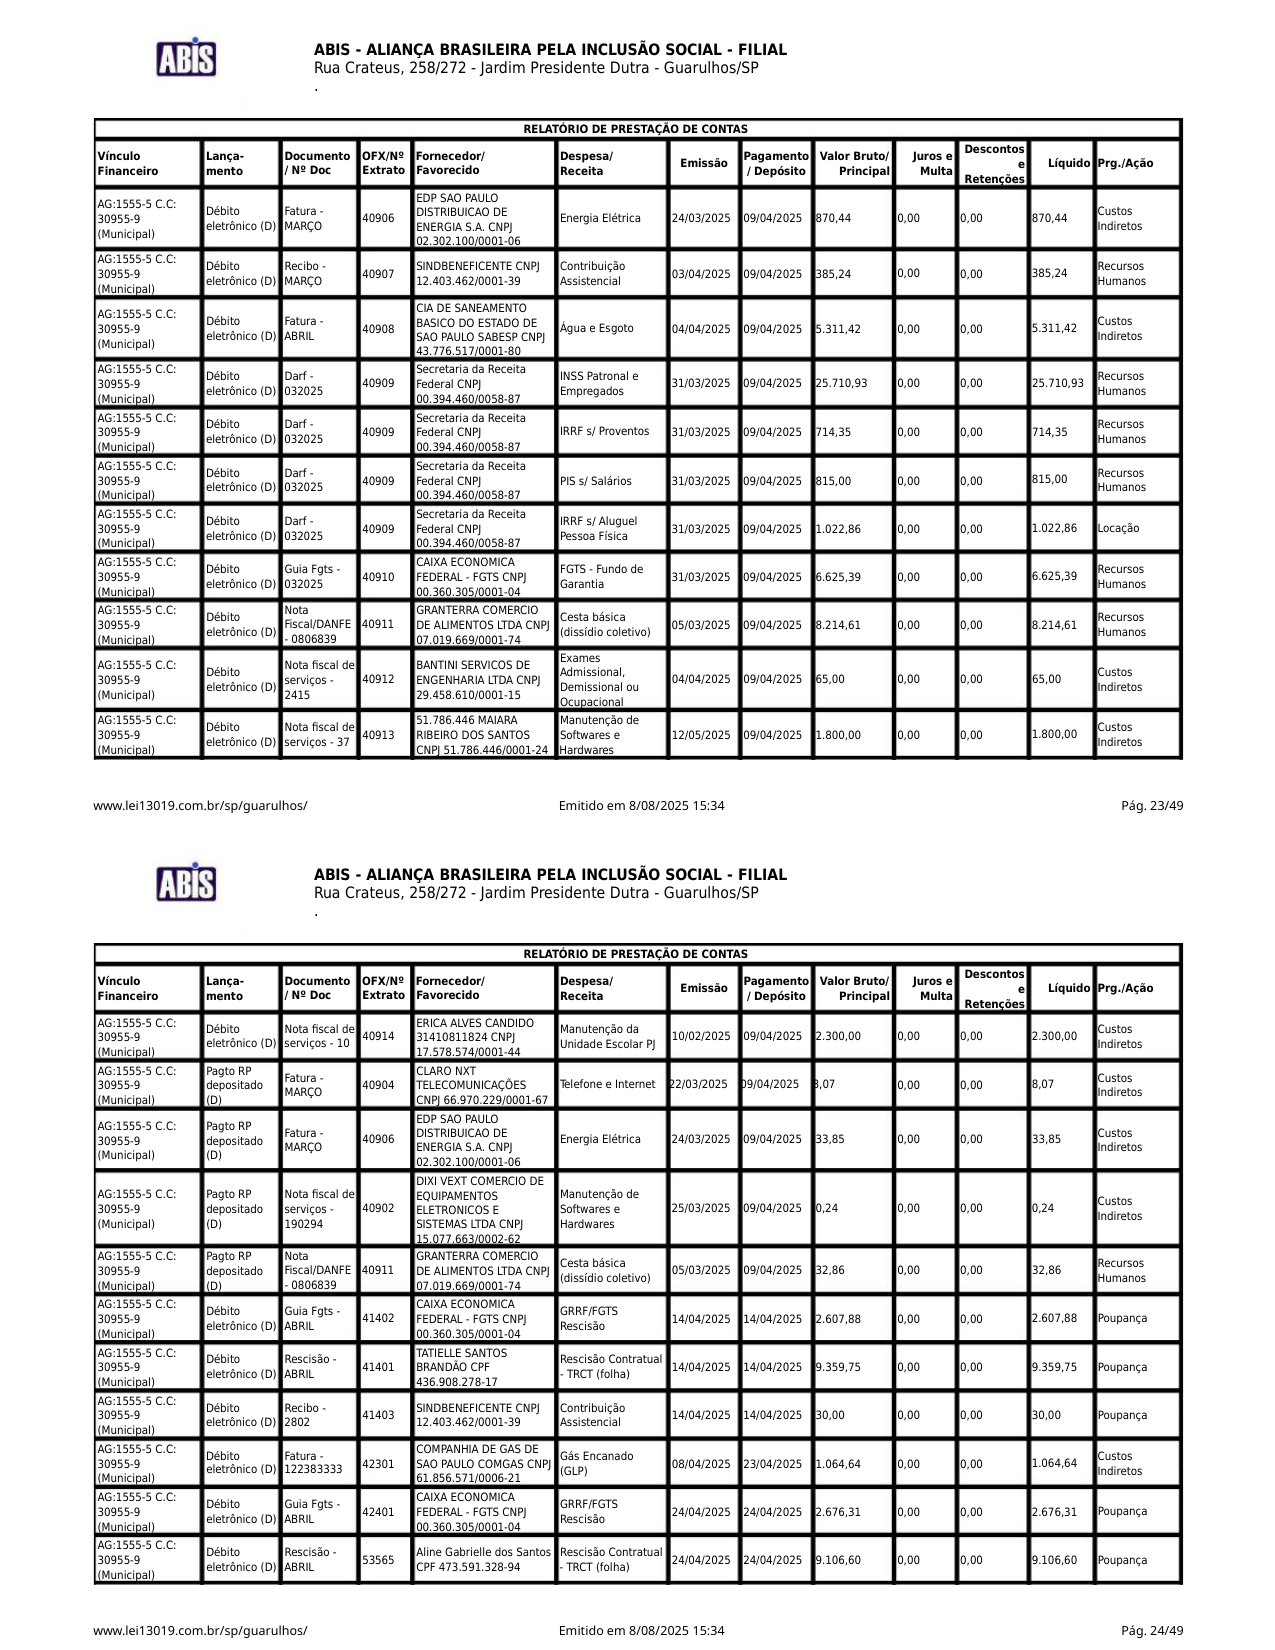

ABIS - ALIANÇA BRASILEIRA PELA INCLUSÃO SOCIAL - FILIAL
Rua Crateus, 258/272 - Jardim Presidente Dutra - Guarulhos/SP
.
RELATÓRIO DE PRESTAÇÃO DE CONTAS
Descontos
e
Retenções
Vínculo
Financeiro
Lança-
mento
Documento OFX/Nº Fornecedor/
Despesa/
Receita
Pagamento Valor Bruto/
/ Depósito Principal
Juros e
Multa
Emissão
Líquido Prg./Ação
/ Nº Doc
Extrato Favorecido
EDP SAO PAULO
DISTRIBUICAO DE
ENERGIA S.A. CNPJ
02.302.100/0001-06
AG:1555-5 C.C:
30955-9
(Municipal)
Débito
eletrônico (D) MARÇO
Fatura -
Custos
Indiretos
40906
40907
40908
Energia Elétrica
24/03/2025 09/04/2025 870,44
03/04/2025 09/04/2025 385,24
04/04/2025 09/04/2025 5.311,42
0,00
0,00
0,00
0,00
870,44
AG:1555-5 C.C:
30955-9
(Municipal)
Débito
eletrônico (D) MARÇO
Recibo -
SINDBENEFICENTE CNPJ
12.403.462/0001-39
Contribuição
Assistencial
Recursos
Humanos
0,00
0,00
385,24
CIA DE SANEAMENTO
BASICO DO ESTADO DE
SAO PAULO SABESP CNPJ
43.776.517/0001-80
AG:1555-5 C.C:
30955-9
(Municipal)
Débito
eletrônico (D) ABRIL
Fatura -
Custos
Indiretos
Água e Esgoto
5.311,42
AG:1555-5 C.C:
30955-9
(Municipal)
Secretaria da Receita
Federal CNPJ
00.394.460/0058-87
Débito
eletrônico (D) 032025
Darf -
INSS Patronal e
Empregados
Recursos
Humanos
40909
40909
40909
40909
40910
31/03/2025 09/04/2025 25.710,93
31/03/2025 09/04/2025 714,35
31/03/2025 09/04/2025 815,00
31/03/2025 09/04/2025 1.022,86
31/03/2025 09/04/2025 6.625,39
05/03/2025 09/04/2025 8.214,61
0,00
0,00
0,00
0,00
0,00
0,00
0,00
0,00
0,00
0,00
0,00
0,00
25.710,93
714,35
AG:1555-5 C.C:
30955-9
(Municipal)
Secretaria da Receita
Federal CNPJ
00.394.460/0058-87
Débito
eletrônico (D) 032025
Darf -
Recursos
Humanos
IRRF s/ Proventos
PIS s/ Salários
AG:1555-5 C.C:
30955-9
(Municipal)
Secretaria da Receita
Federal CNPJ
00.394.460/0058-87
Débito
eletrônico (D) 032025
Darf -
Recursos
Humanos
815,00
AG:1555-5 C.C:
30955-9
(Municipal)
Secretaria da Receita
Federal CNPJ
00.394.460/0058-87
Débito
eletrônico (D) 032025
Darf -
IRRF s/ Aluguel
Pessoa Física
1.022,86
6.625,39
8.214,61
Locação
AG:1555-5 C.C:
30955-9
(Municipal)
CAIXA ECONOMICA
FEDERAL - FGTS CNPJ
00.360.305/0001-04
Débito
eletrônico (D) 032025
Guia Fgts -
FGTS - Fundo de
Garantia
Recursos
Humanos
AG:1555-5 C.C:
30955-9
(Municipal)
Nota
GRANTERRA COMERCIO
DE ALIMENTOS LTDA CNPJ
07.019.669/0001-74
Débito
eletrônico (D)
Cesta básica
(dissídio coletivo)
Recursos
Humanos
Fiscal/DANFE 40911
- 0806839
Exames
AG:1555-5 C.C:
30955-9
(Municipal)
Nota ﬁscal de
serviços -
2415
BANTINI SERVICOS DE
ENGENHARIA LTDA CNPJ
29.458.610/0001-15
Débito
eletrônico (D)
Admissional,
Demissional ou
Ocupacional
Custos
Indiretos
40912
40913
04/04/2025 09/04/2025 65,00
12/05/2025 09/04/2025 1.800,00
0,00
0,00
0,00
0,00
65,00
AG:1555-5 C.C:
30955-9
(Municipal)
51.786.446 MAIARA
RIBEIRO DOS SANTOS
Manutenção de
Softwares e
CNPJ 51.786.446/0001-24 Hardwares
Débito
Nota ﬁscal de
eletrônico (D) serviços - 37
Custos
Indiretos
1.800,00
www.lei13019.com.br/sp/guarulhos/
Emitido em 8/08/2025 15:34
Pág. 23/49
ABIS - ALIANÇA BRASILEIRA PELA INCLUSÃO SOCIAL - FILIAL
Rua Crateus, 258/272 - Jardim Presidente Dutra - Guarulhos/SP
.
RELATÓRIO DE PRESTAÇÃO DE CONTAS
Descontos
e
Retenções
Vínculo
Financeiro
Lança-
mento
Documento OFX/Nº Fornecedor/
Despesa/
Receita
Pagamento Valor Bruto/
/ Depósito Principal
Juros e
Multa
Emissão
Líquido Prg./Ação
/ Nº Doc
Extrato Favorecido
AG:1555-5 C.C:
30955-9
(Municipal)
ERICA ALVES CANDIDO
31410811824 CNPJ
17.578.574/0001-44
Débito
Nota ﬁscal de
Manutenção da
Unidade Escolar PJ
Custos
Indiretos
40914
40904
10/02/2025 09/04/2025 2.300,00
0,00
0,00
0,00
0,00
2.300,00
eletrônico (D) serviços - 10
AG:1555-5 C.C:
30955-9
(Municipal)
Pagto RP
depositado
(D)
CLARO NXT
TELECOMUNICAÇÕES
CNPJ 66.970.229/0001-67
Fatura -
MARÇO
Custos
Indiretos
Telefone e Internet 22/03/2025 09/04/2025 8,07
8,07
EDP SAO PAULO
AG:1555-5 C.C:
30955-9
(Municipal)
Pagto RP
depositado
(D)
Fatura -
MARÇO
DISTRIBUICAO DE
ENERGIA S.A. CNPJ
02.302.100/0001-06
Custos
Indiretos
40906
40902
Energia Elétrica
24/03/2025 09/04/2025 33,85
25/03/2025 09/04/2025 0,24
0,00
0,00
0,00
0,00
33,85
DIXI VEXT COMERCIO DE
EQUIPAMENTOS
ELETRONICOS E
SISTEMAS LTDA CNPJ
15.077.663/0002-62
AG:1555-5 C.C:
30955-9
(Municipal)
Pagto RP
depositado
(D)
Nota ﬁscal de
serviços -
190294
Manutenção de
Softwares e
Hardwares
Custos
Indiretos
0,24
AG:1555-5 C.C:
30955-9
(Municipal)
Pagto RP
depositado
(D)
Nota
GRANTERRA COMERCIO
DE ALIMENTOS LTDA CNPJ
07.019.669/0001-74
Cesta básica
(dissídio coletivo)
Recursos
Humanos
Fiscal/DANFE 40911
- 0806839
05/03/2025 09/04/2025 32,86
14/04/2025 14/04/2025 2.607,88
14/04/2025 14/04/2025 9.359,75
14/04/2025 14/04/2025 30,00
08/04/2025 23/04/2025 1.064,64
24/04/2025 24/04/2025 2.676,31
24/04/2025 24/04/2025 9.106,60
0,00
0,00
0,00
0,00
0,00
0,00
0,00
0,00
0,00
0,00
0,00
0,00
0,00
0,00
32,86
AG:1555-5 C.C:
30955-9
(Municipal)
CAIXA ECONOMICA
FEDERAL - FGTS CNPJ
00.360.305/0001-04
Débito
eletrônico (D) ABRIL
Guia Fgts -
GRRF/FGTS
Rescisão
41402
41401
41403
42301
42401
53565
2.607,88
9.359,75
30,00
Poupança
Poupança
Poupança
AG:1555-5 C.C:
30955-9
(Municipal)
TATIELLE SANTOS
BRANDÃO CPF
436.908.278-17
Débito
eletrônico (D) ABRIL
Rescisão -
Rescisão Contratual
- TRCT (folha)
AG:1555-5 C.C:
30955-9
(Municipal)
Débito
eletrônico (D) 2802
Recibo -
SINDBENEFICENTE CNPJ
12.403.462/0001-39
Contribuição
Assistencial
AG:1555-5 C.C:
30955-9
(Municipal)
COMPANHIA DE GAS DE
SAO PAULO COMGAS CNPJ
61.856.571/0006-21
Débito
Fatura -
Gás Encanado
(GLP)
Custos
Indiretos
1.064,64
2.676,31
9.106,60
eletrônico (D) 122383333
AG:1555-5 C.C:
30955-9
(Municipal)
CAIXA ECONOMICA
FEDERAL - FGTS CNPJ
00.360.305/0001-04
Débito
eletrônico (D) ABRIL
Guia Fgts -
GRRF/FGTS
Rescisão
Poupança
Poupança
AG:1555-5 C.C:
30955-9
(Municipal)
Débito
eletrônico (D) ABRIL
Rescisão -
Aline Gabrielle dos Santos Rescisão Contratual
CPF 473.591.328-94 - TRCT (folha)
www.lei13019.com.br/sp/guarulhos/
Emitido em 8/08/2025 15:34
Pág. 24/49